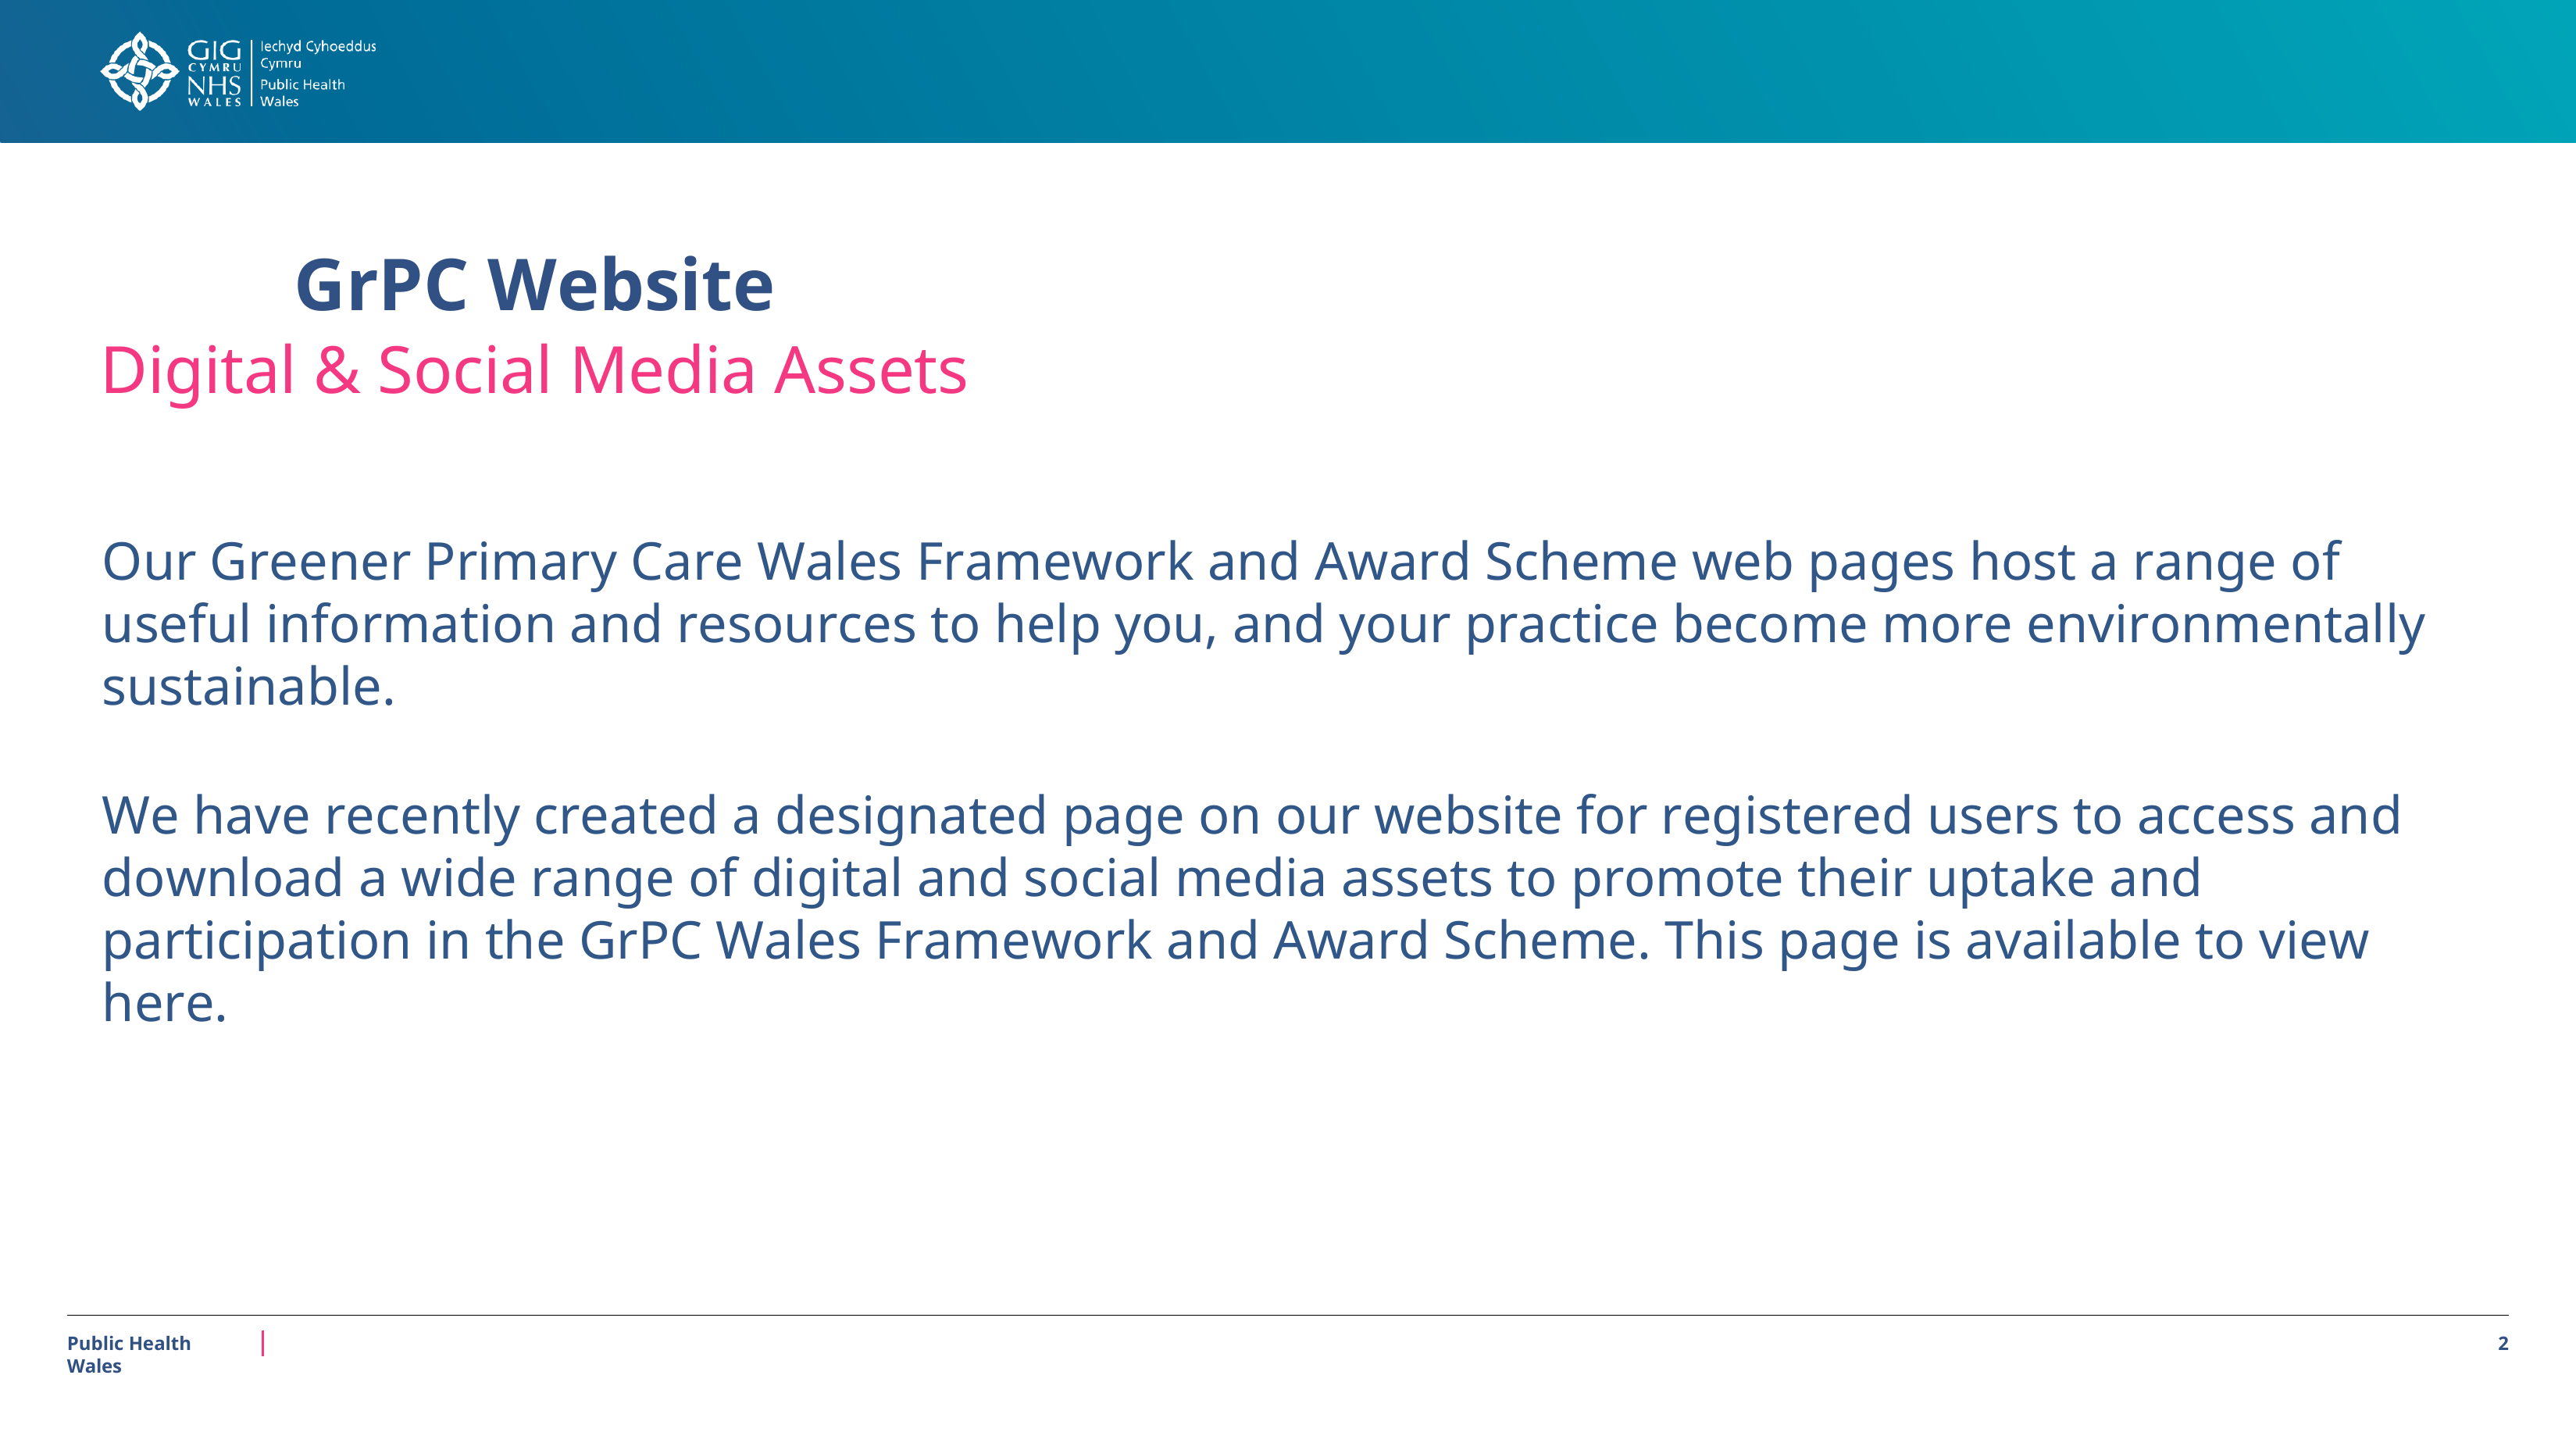

# GrPC Website
Digital & Social Media Assets
Our Greener Primary Care Wales Framework and Award Scheme web pages host a range of useful information and resources to help you, and your practice become more environmentally sustainable.
We have recently created a designated page on our website for registered users to access and download a wide range of digital and social media assets to promote their uptake and participation in the GrPC Wales Framework and Award Scheme. This page is available to view here.
Public Health Wales